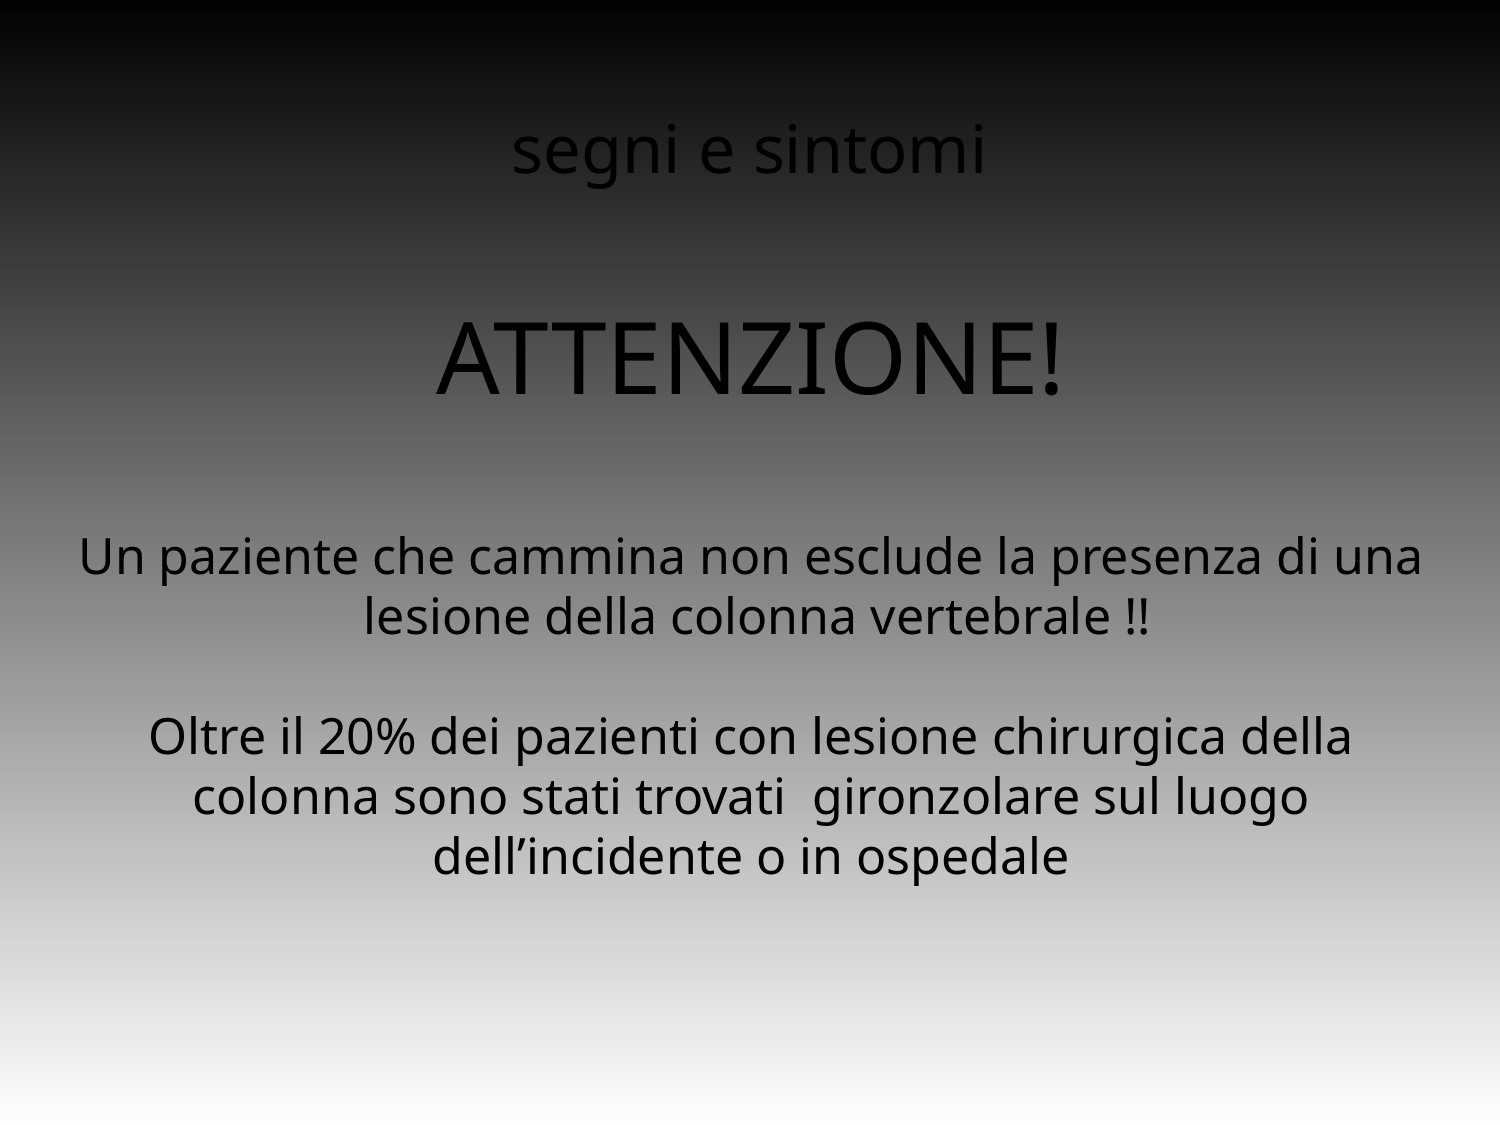

# segni e sintomi
ATTENZIONE!
Un paziente che cammina non esclude la presenza di una lesione della colonna vertebrale !!
Oltre il 20% dei pazienti con lesione chirurgica della colonna sono stati trovati gironzolare sul luogo dell’incidente o in ospedale